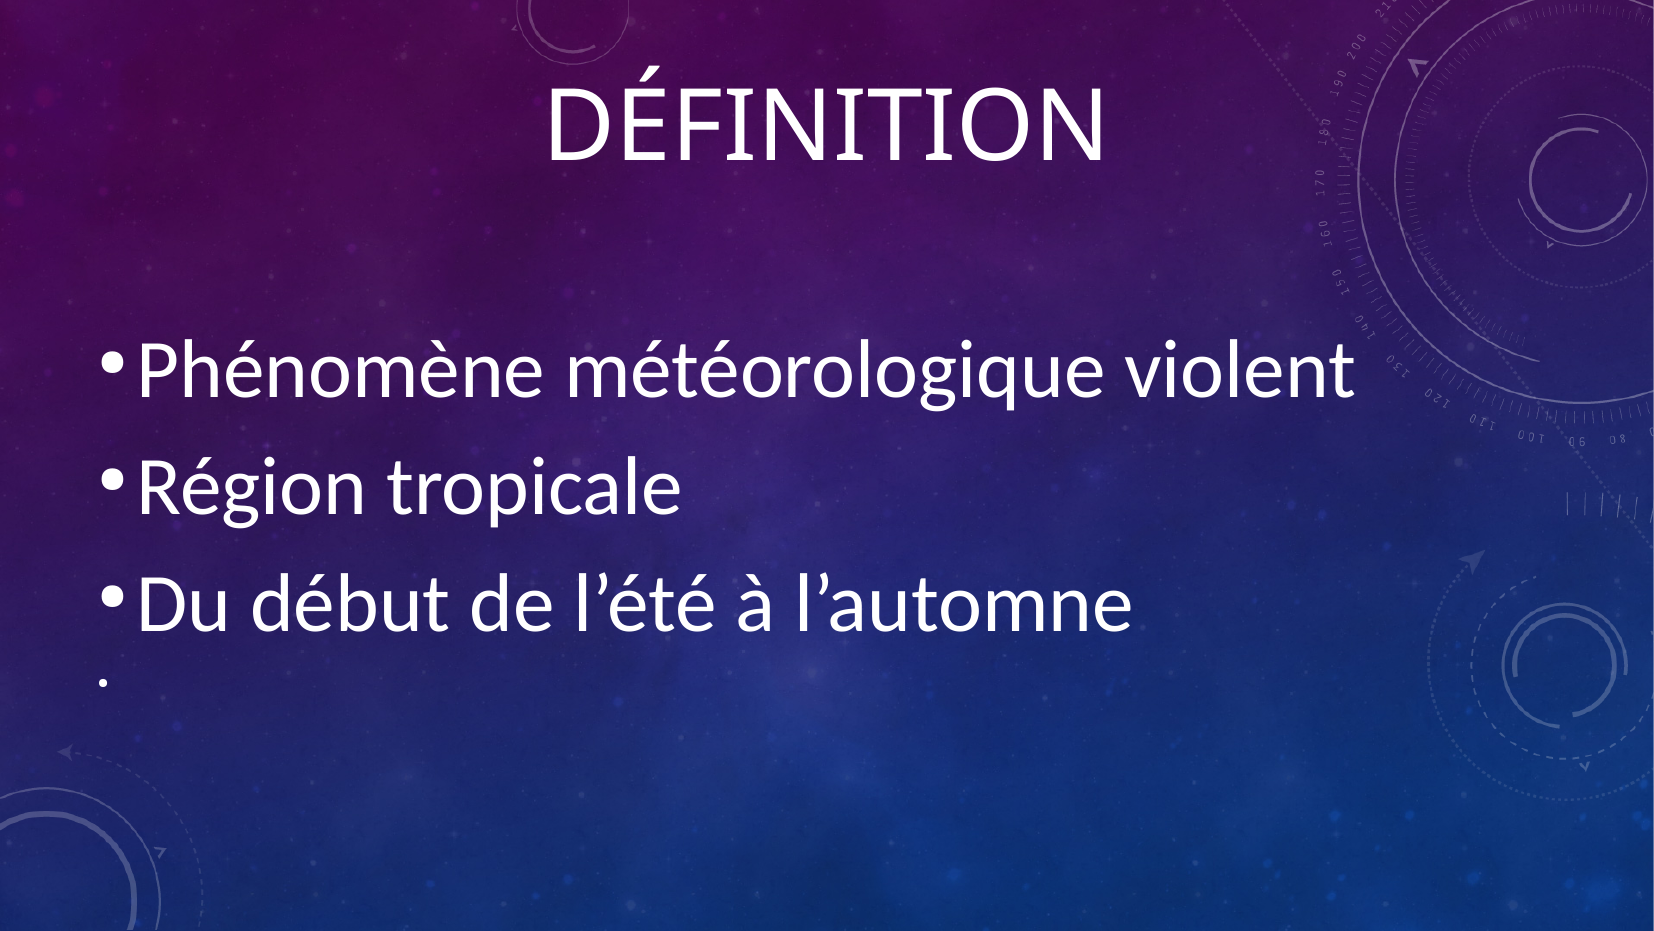

# Définition
Phénomène météorologique violent
Région tropicale
Du début de l’été à l’automne